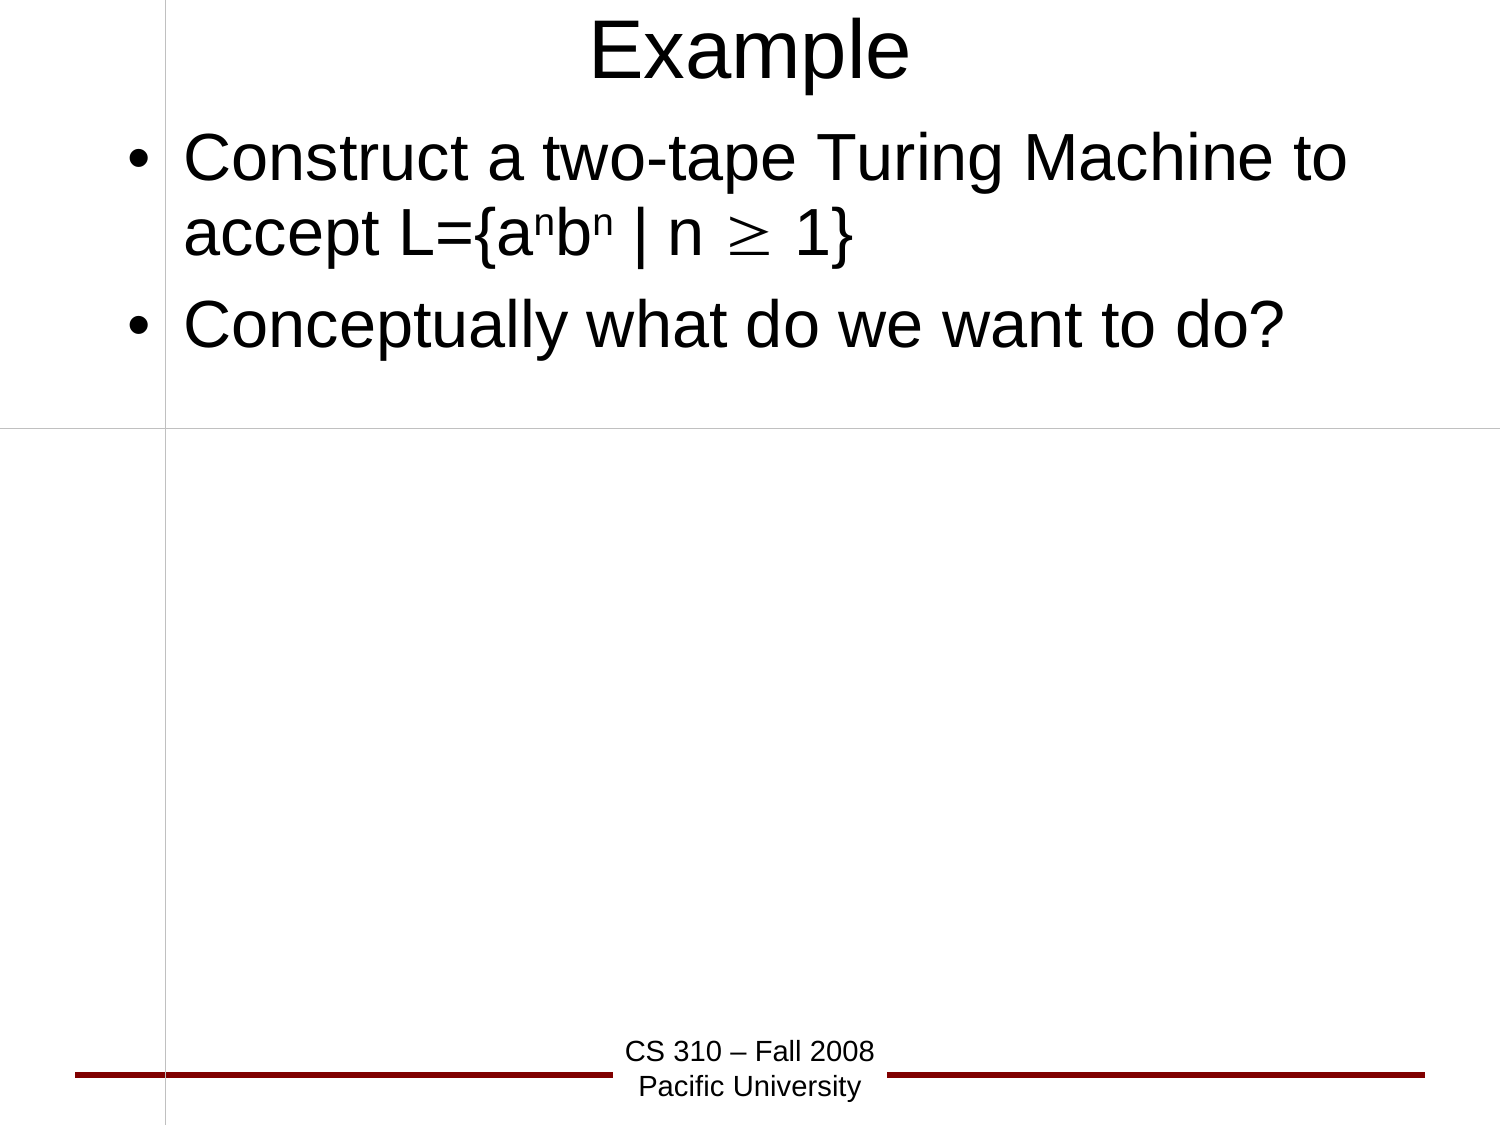

# Example
Construct a two-tape Turing Machine to accept L={anbn | n  1}
Conceptually what do we want to do?